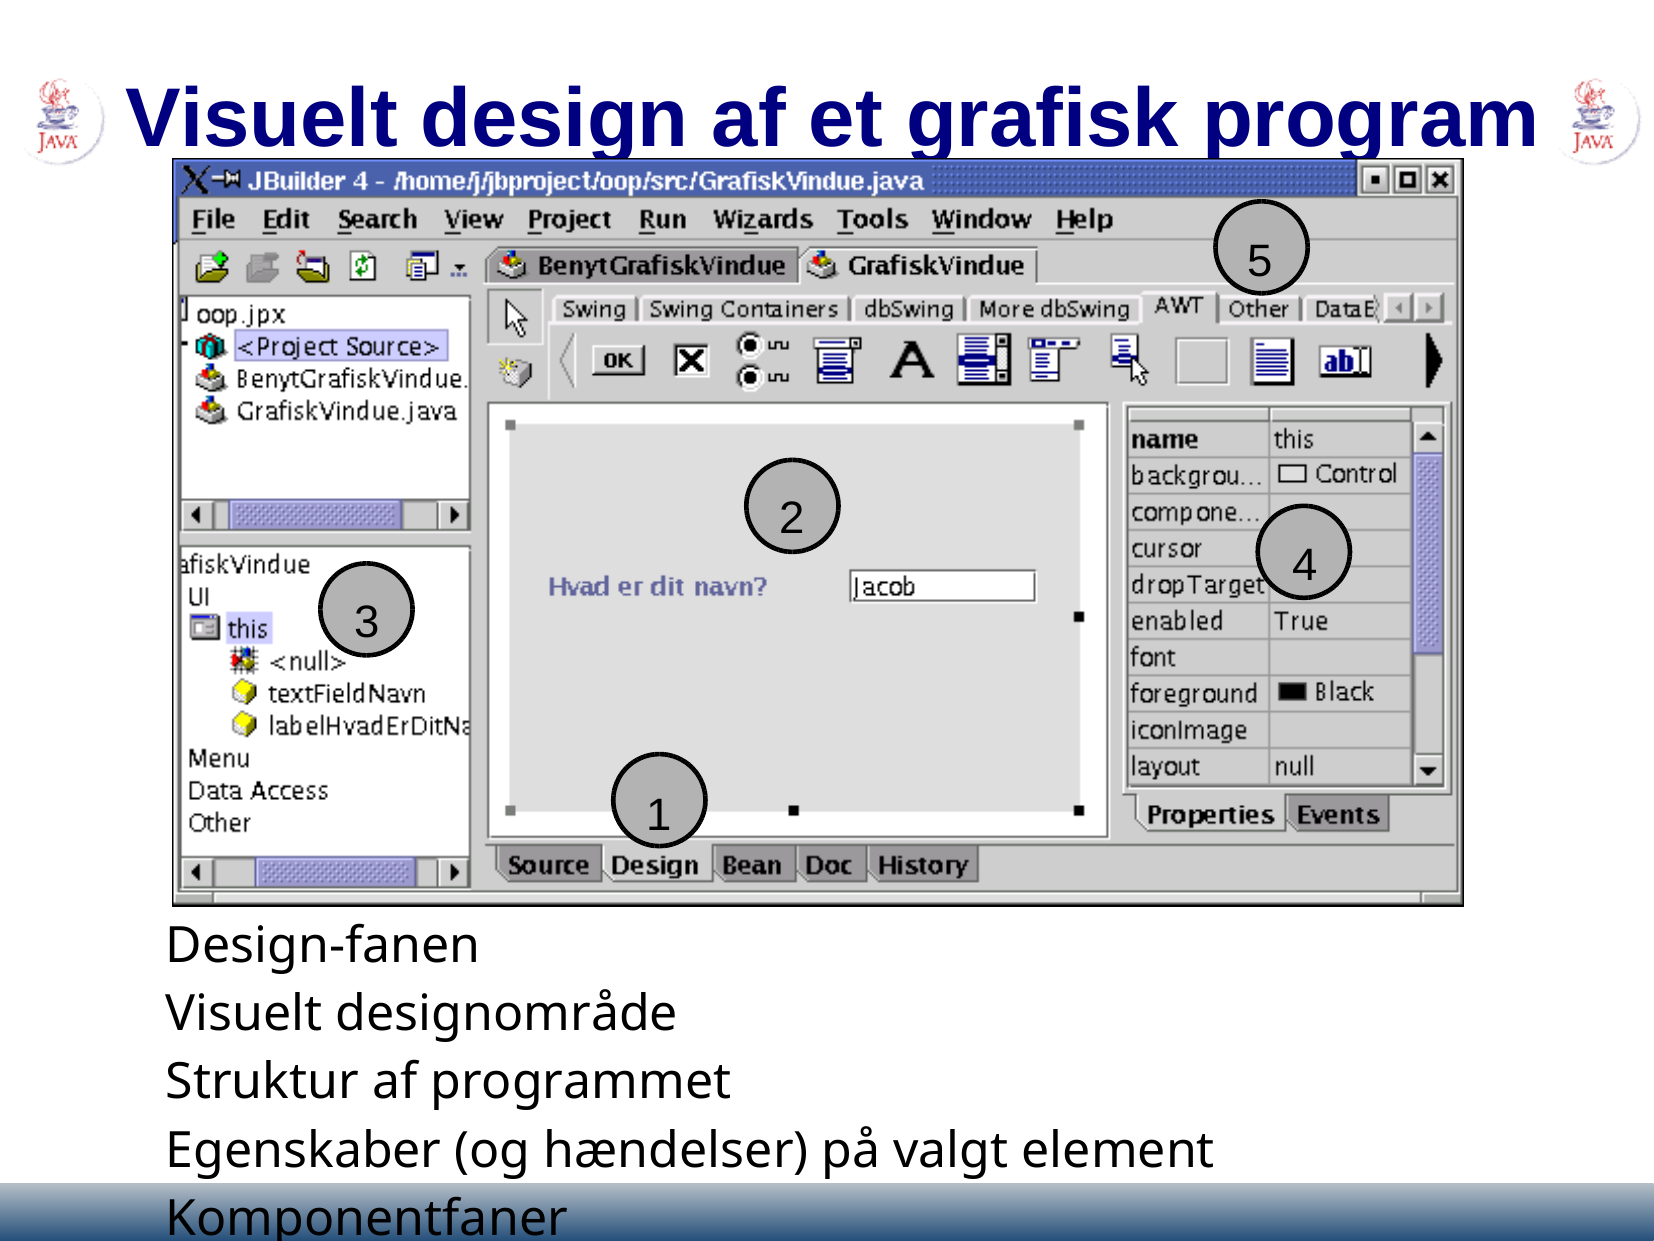

Visuelt design af et grafisk program
# Design-fanen
Visuelt designområde
Struktur af programmet
Egenskaber (og hændelser) på valgt element
Komponentfaner